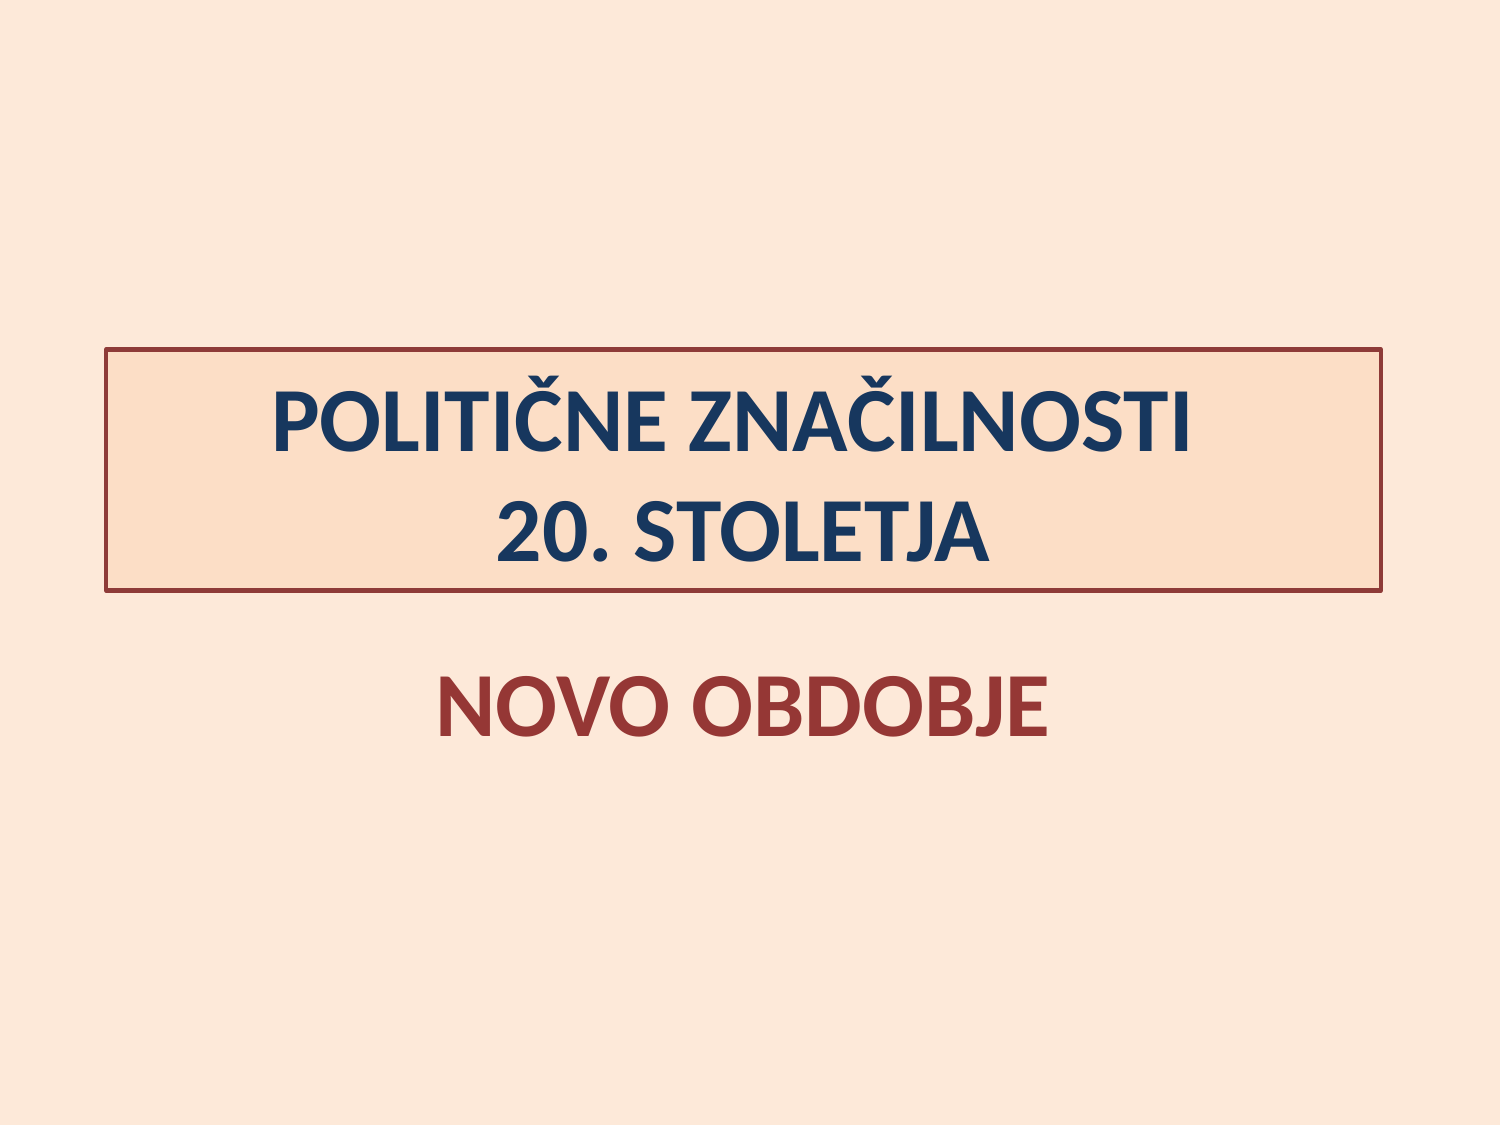

POLITIČNE ZNAČILNOSTI
20. STOLETJA
# NOVO OBDOBJE